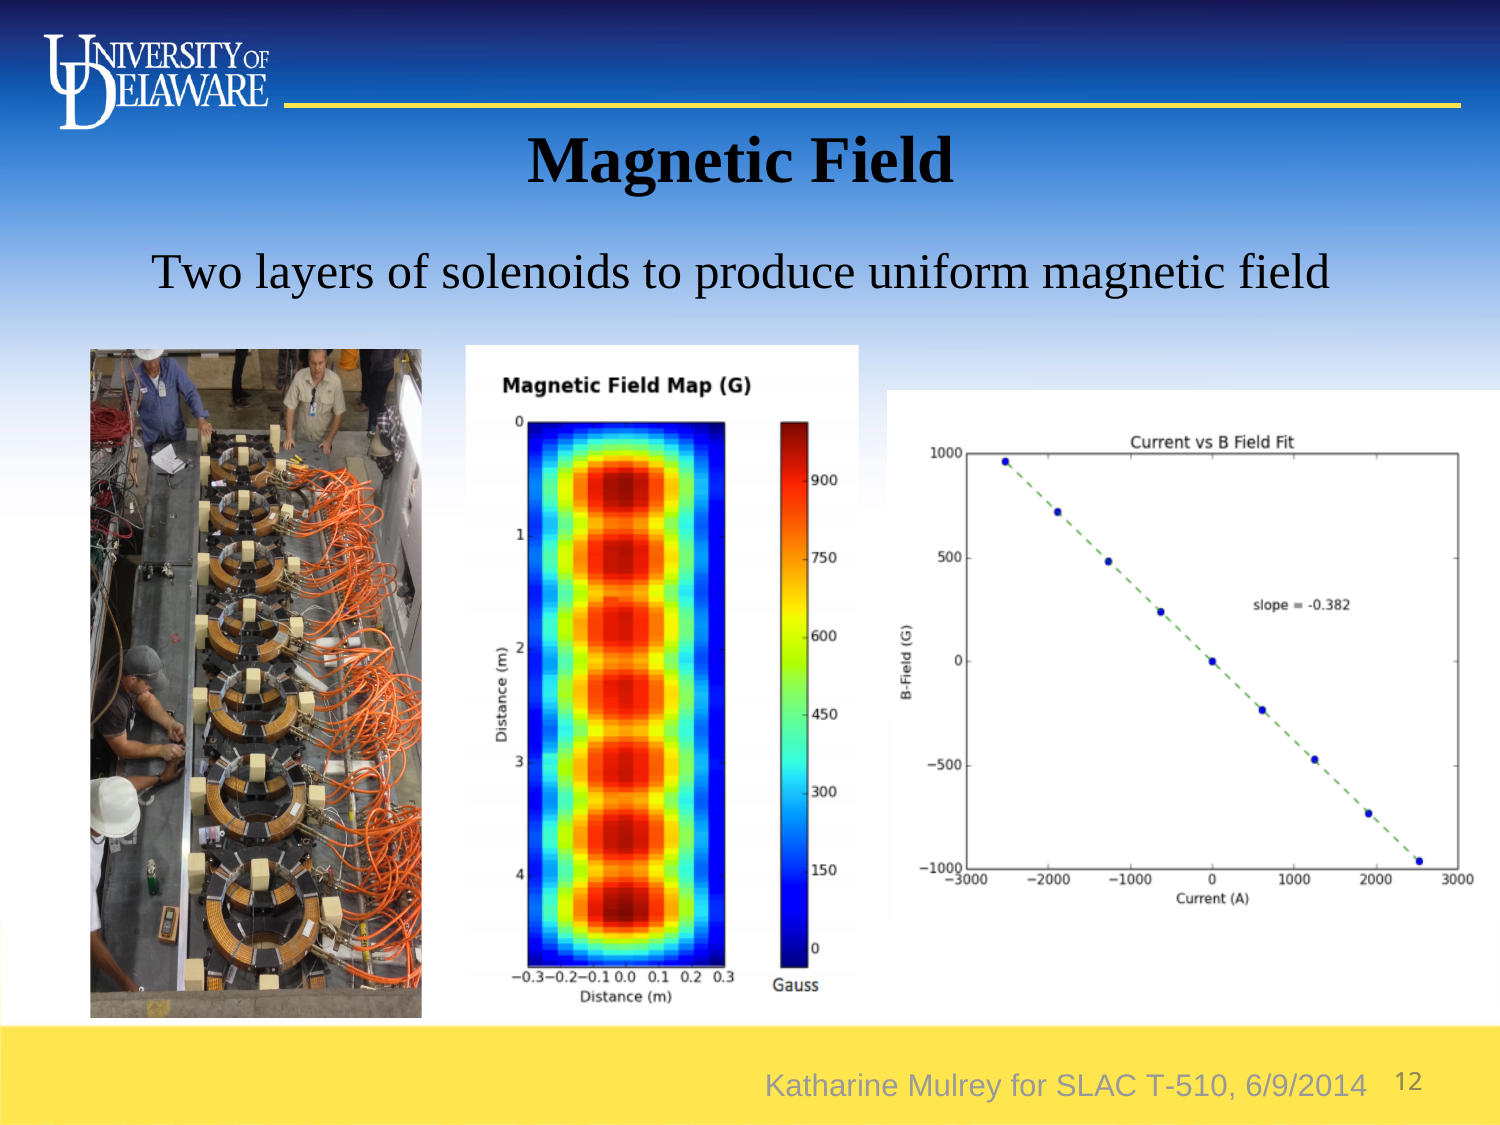

Magnetic Field
Two layers of solenoids to produce uniform magnetic field
12
Katharine Mulrey for SLAC T-510, 6/9/2014